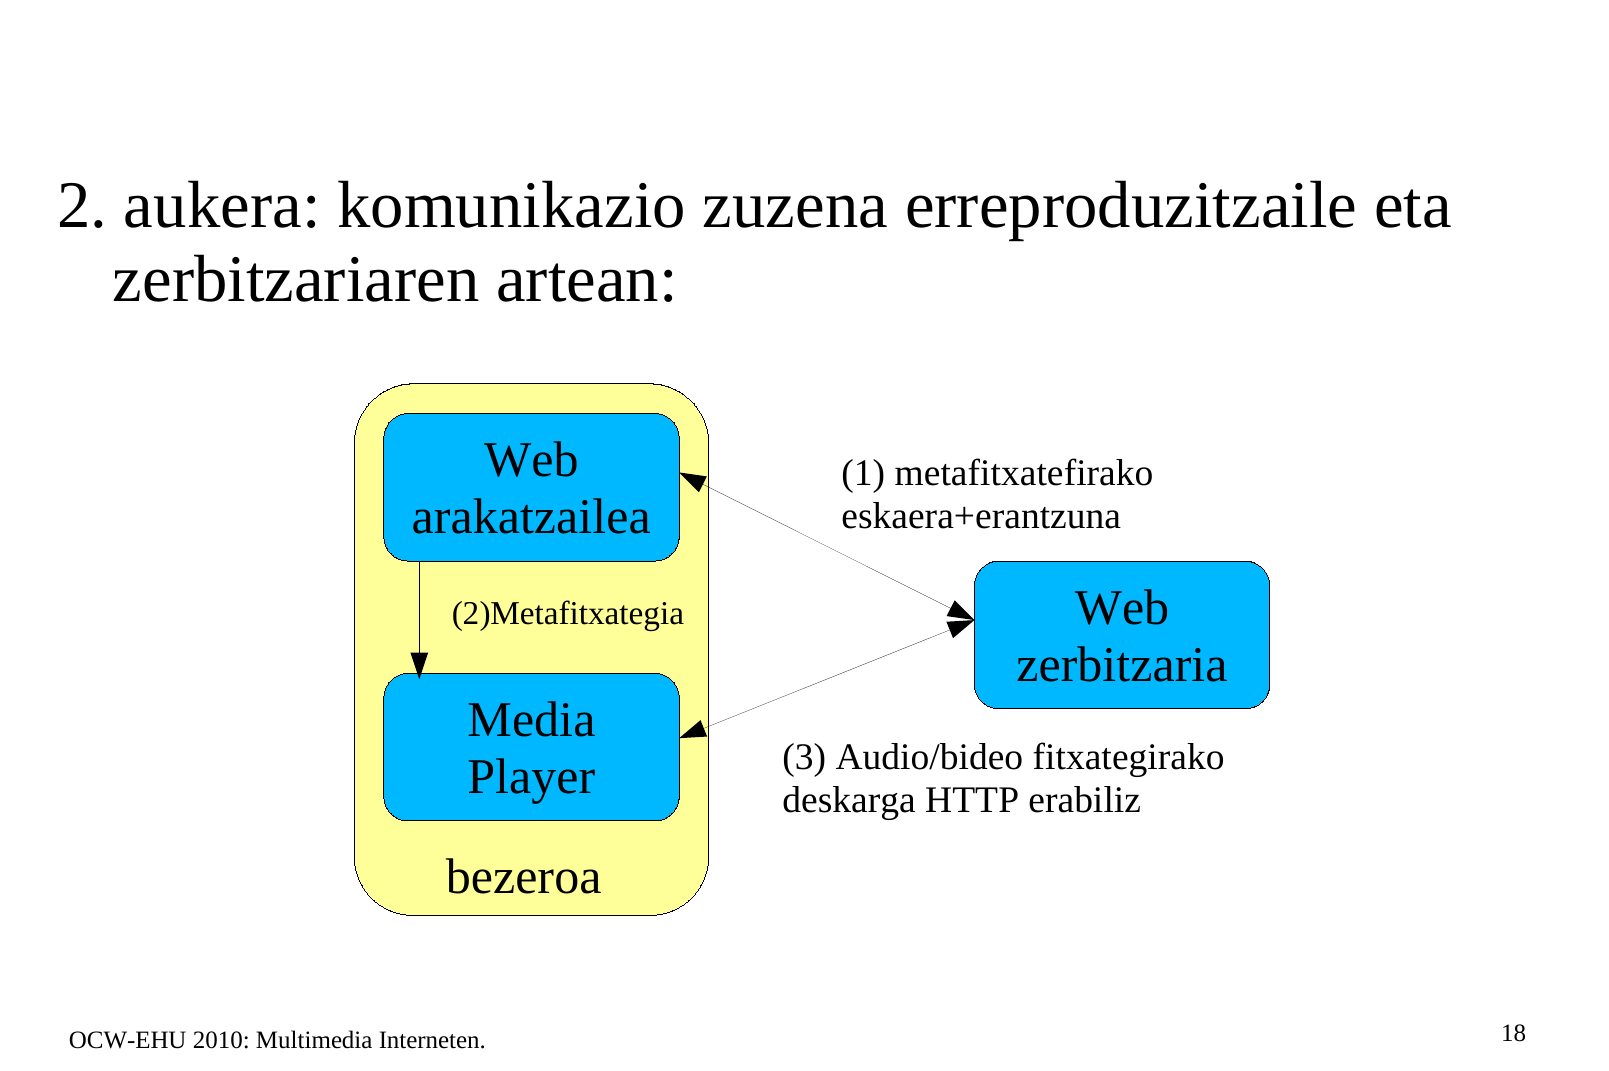

# 2. aukera: komunikazio zuzena erreproduzitzaile eta zerbitzariaren artean:
Web
arakatzailea
(1) metafitxatefirako
eskaera+erantzuna
Web
zerbitzaria
(2)Metafitxategia
Media
Player
(3) Audio/bideo fitxategirako
deskarga HTTP erabiliz
bezeroa
18